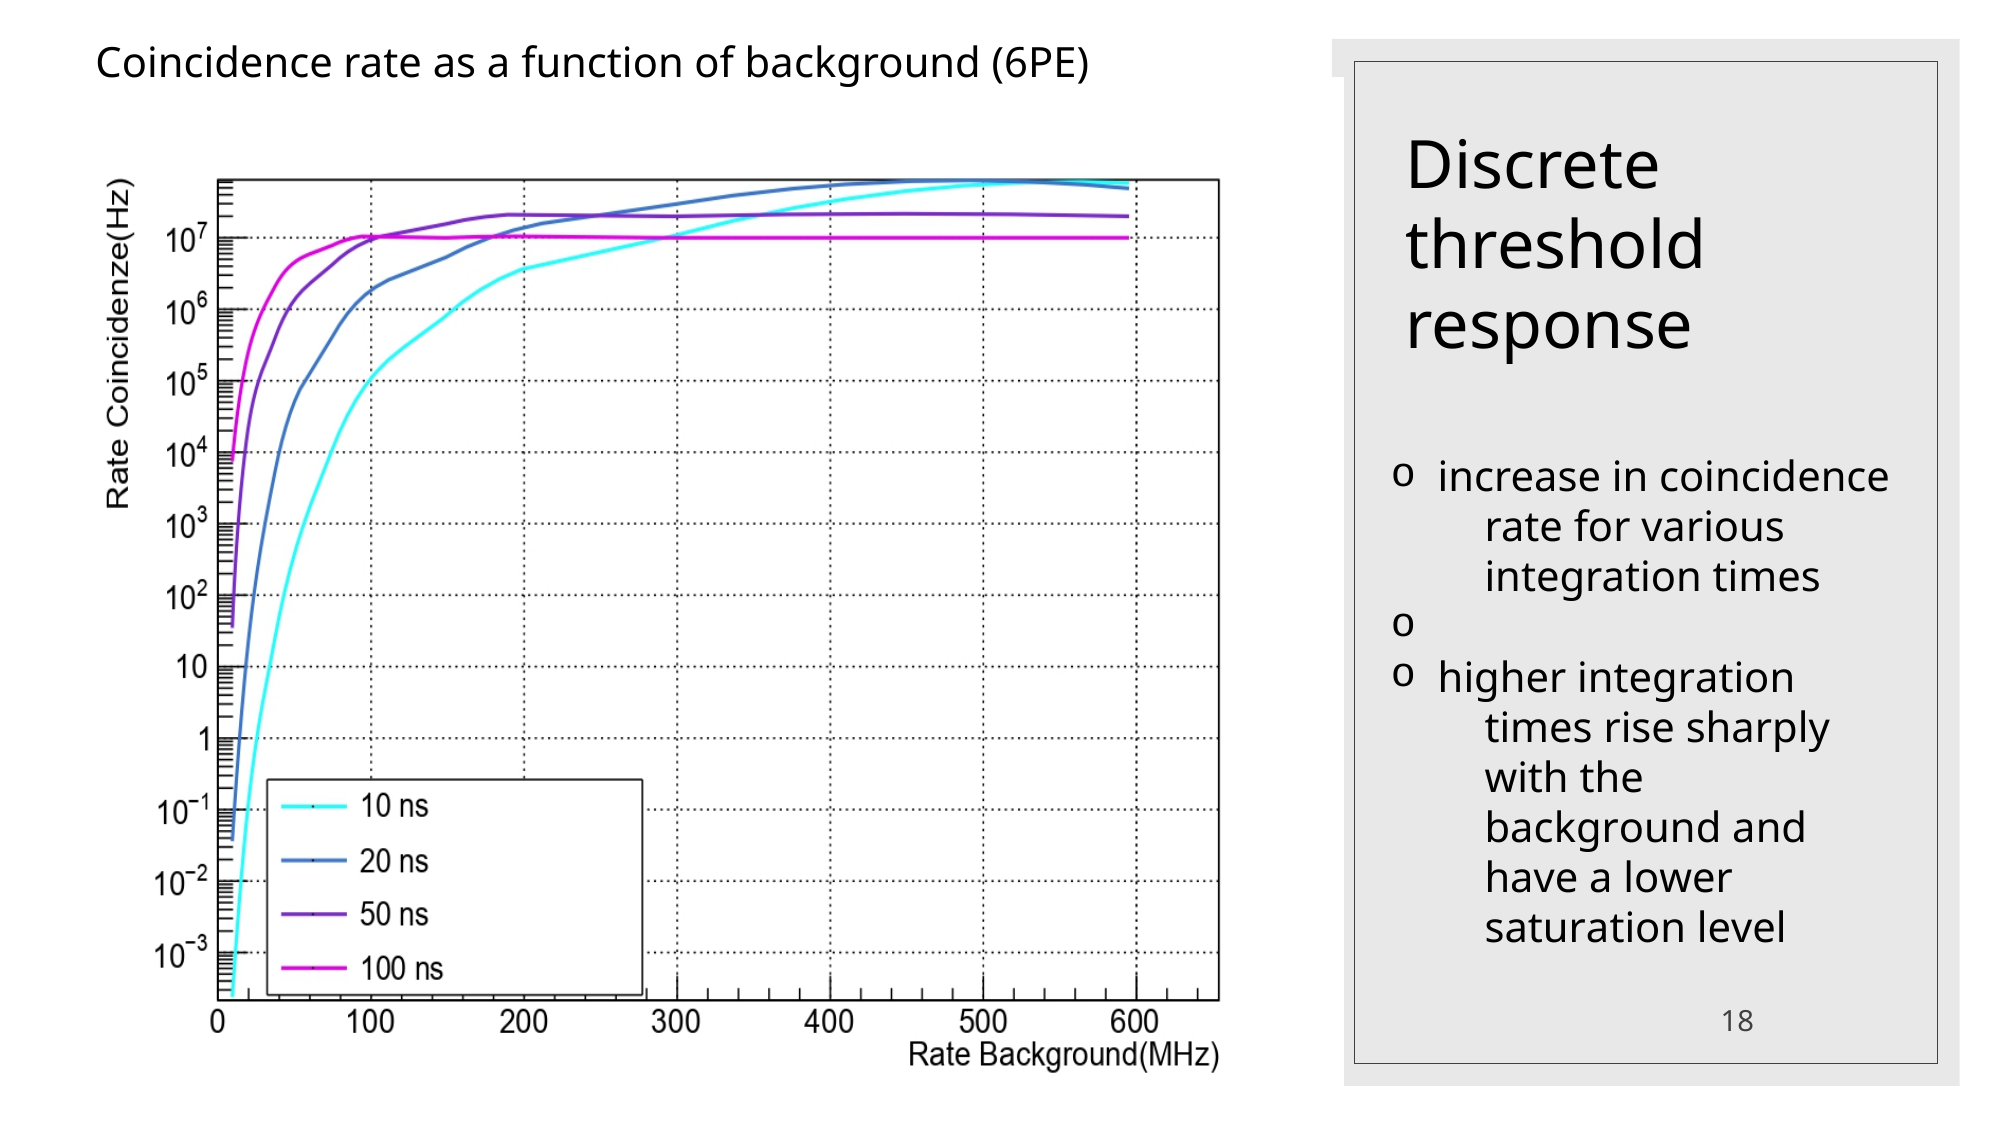

Coincidence rate as a function of background (6PE)
# Discrete threshold response
increase in coincidence rate for various integration times
higher integration times rise sharply with the background and have a lower saturation level